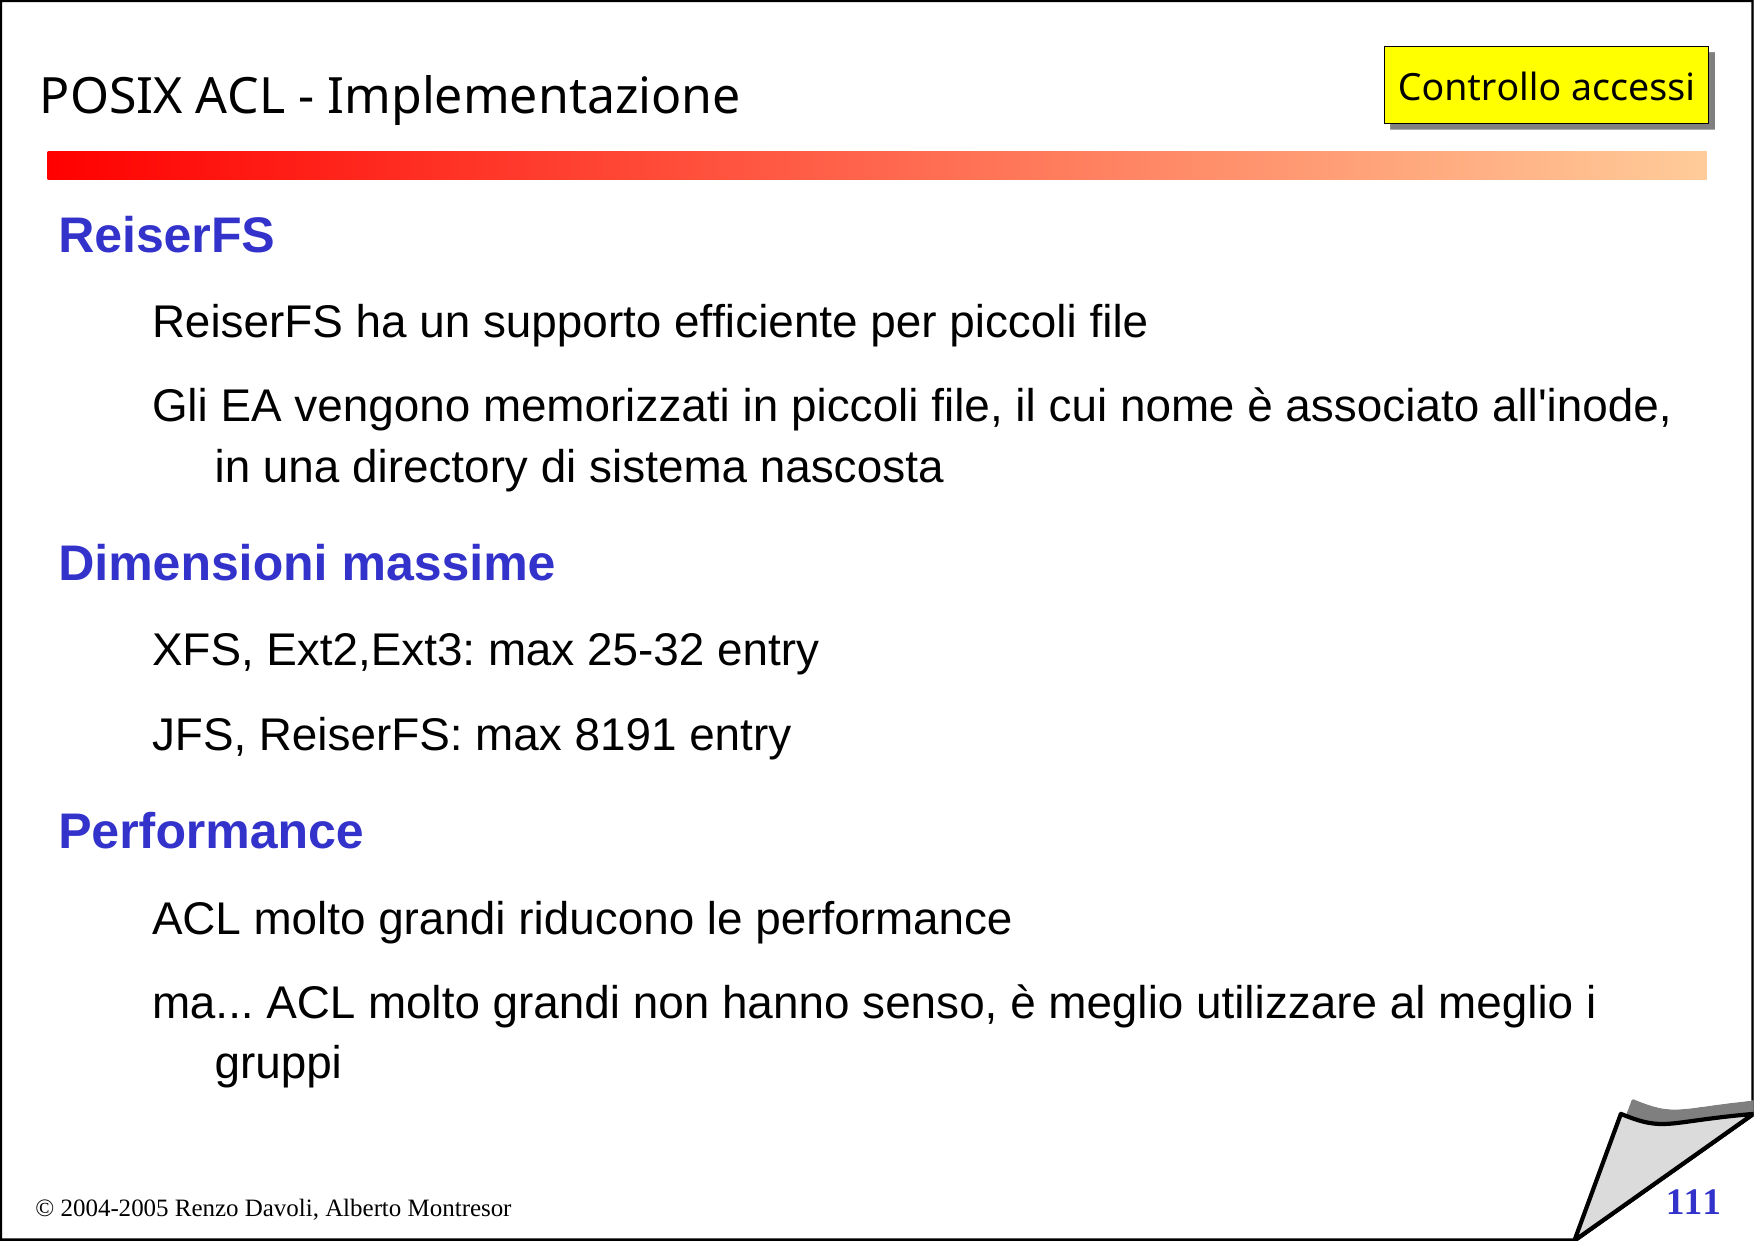

Controllo accessi
# POSIX ACL - Implementazione
ReiserFS
ReiserFS ha un supporto efficiente per piccoli file
Gli EA vengono memorizzati in piccoli file, il cui nome è associato all'inode, in una directory di sistema nascosta
Dimensioni massime
XFS, Ext2,Ext3: max 25-32 entry
JFS, ReiserFS: max 8191 entry
Performance
ACL molto grandi riducono le performance
ma... ACL molto grandi non hanno senso, è meglio utilizzare al meglio i gruppi